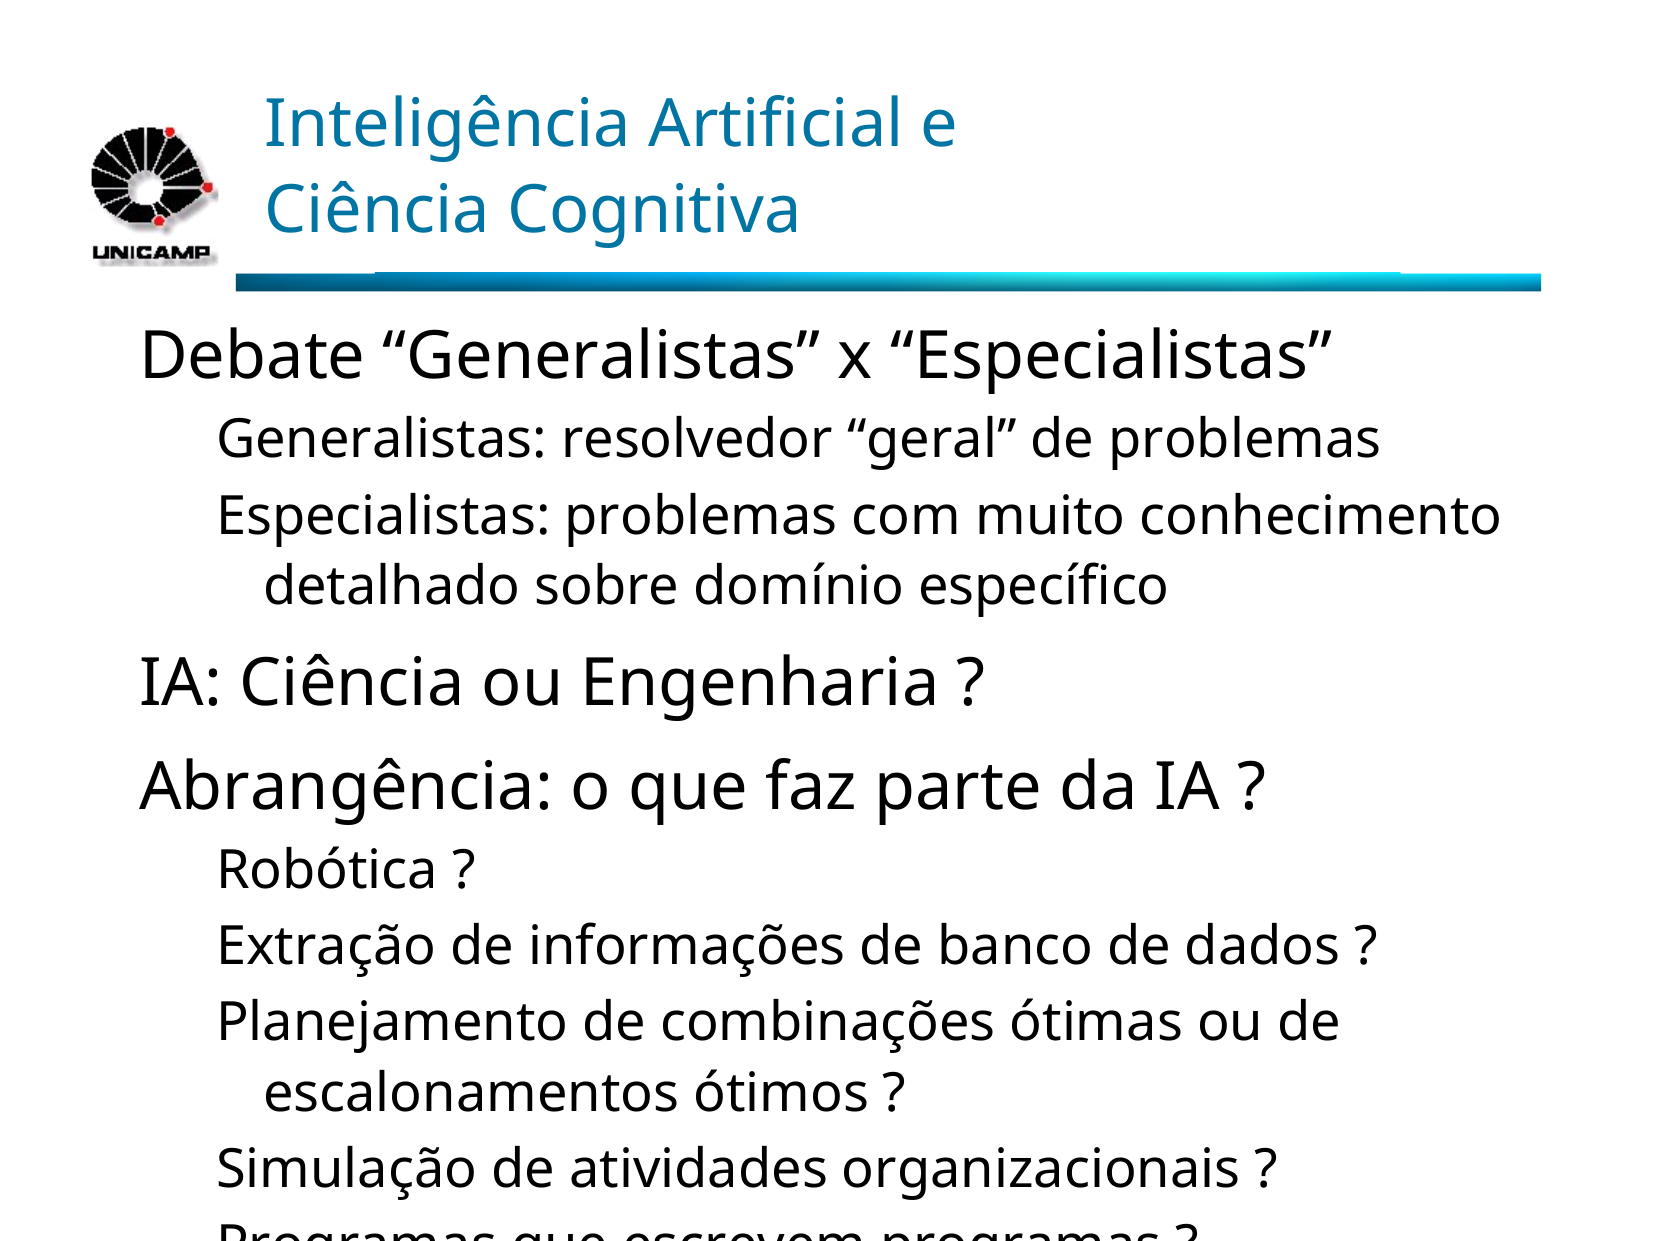

# Inteligência Artificial e Ciência Cognitiva
Debate “Generalistas” x “Especialistas”
Generalistas: resolvedor “geral” de problemas
Especialistas: problemas com muito conhecimento detalhado sobre domínio específico
IA: Ciência ou Engenharia ?
Abrangência: o que faz parte da IA ?
Robótica ?
Extração de informações de banco de dados ?
Planejamento de combinações ótimas ou de escalonamentos ótimos ?
Simulação de atividades organizacionais ?
Programas que escrevem programas ?